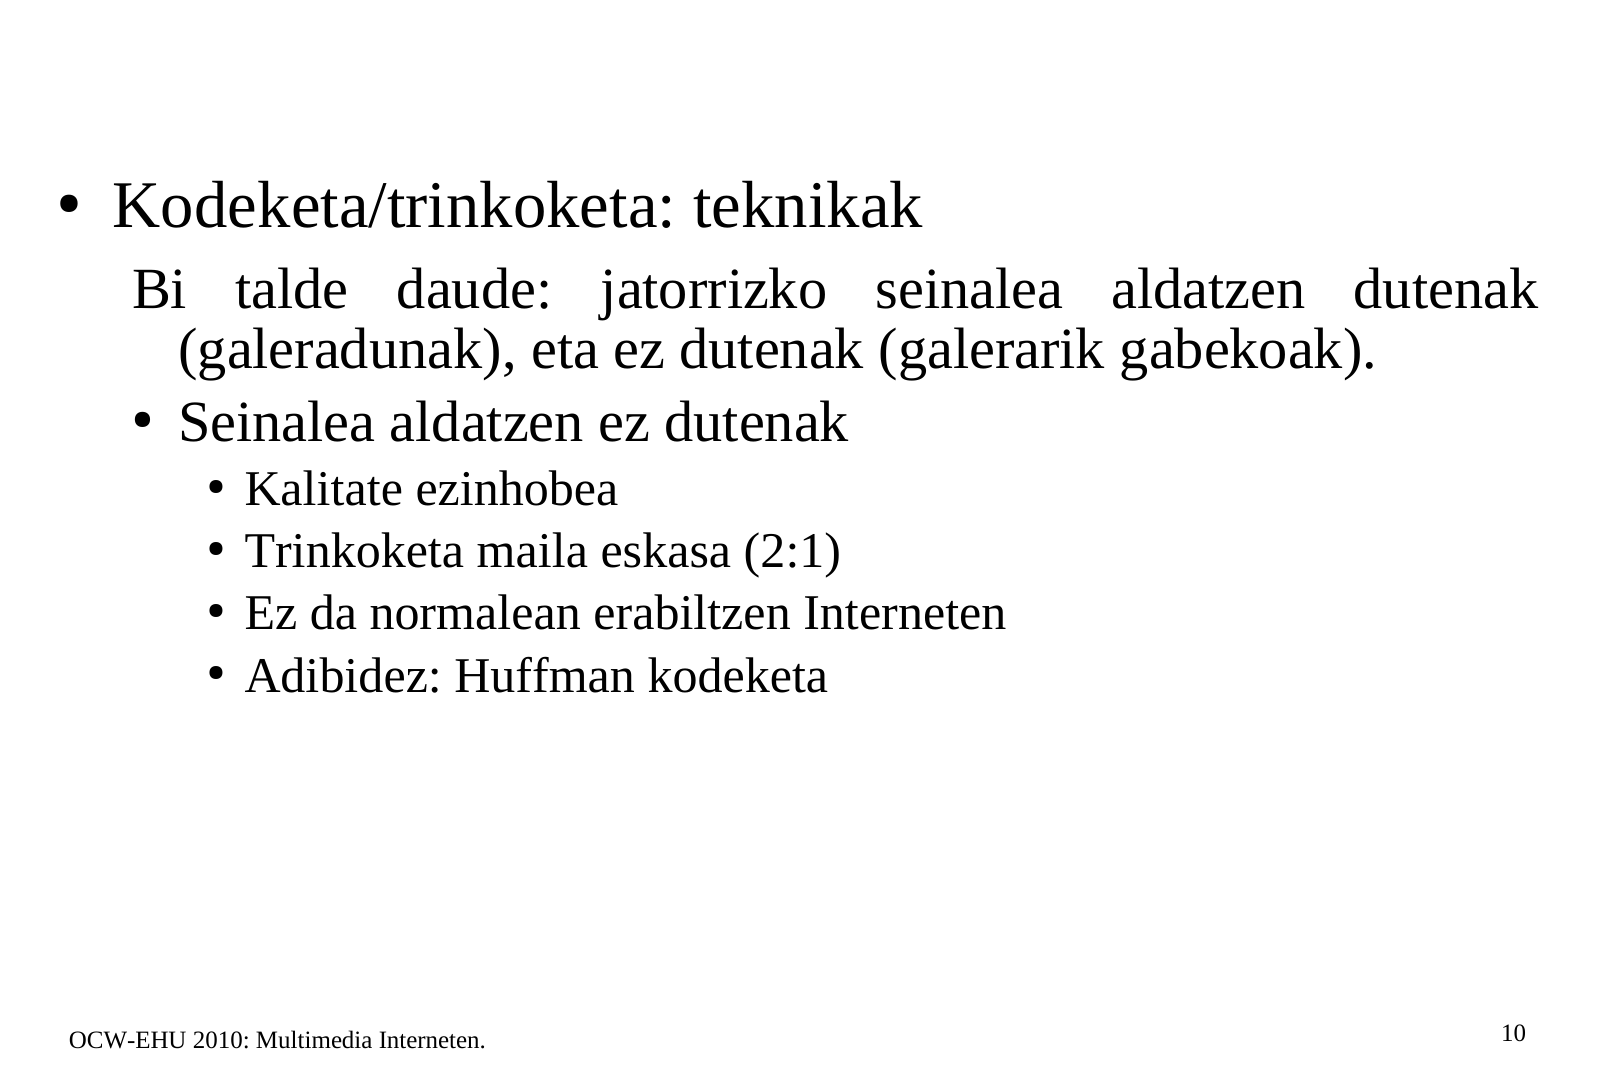

# Kodeketa/trinkoketa: teknikak
Bi talde daude: jatorrizko seinalea aldatzen dutenak (galeradunak), eta ez dutenak (galerarik gabekoak).
Seinalea aldatzen ez dutenak
Kalitate ezinhobea
Trinkoketa maila eskasa (2:1)
Ez da normalean erabiltzen Interneten
Adibidez: Huffman kodeketa
10